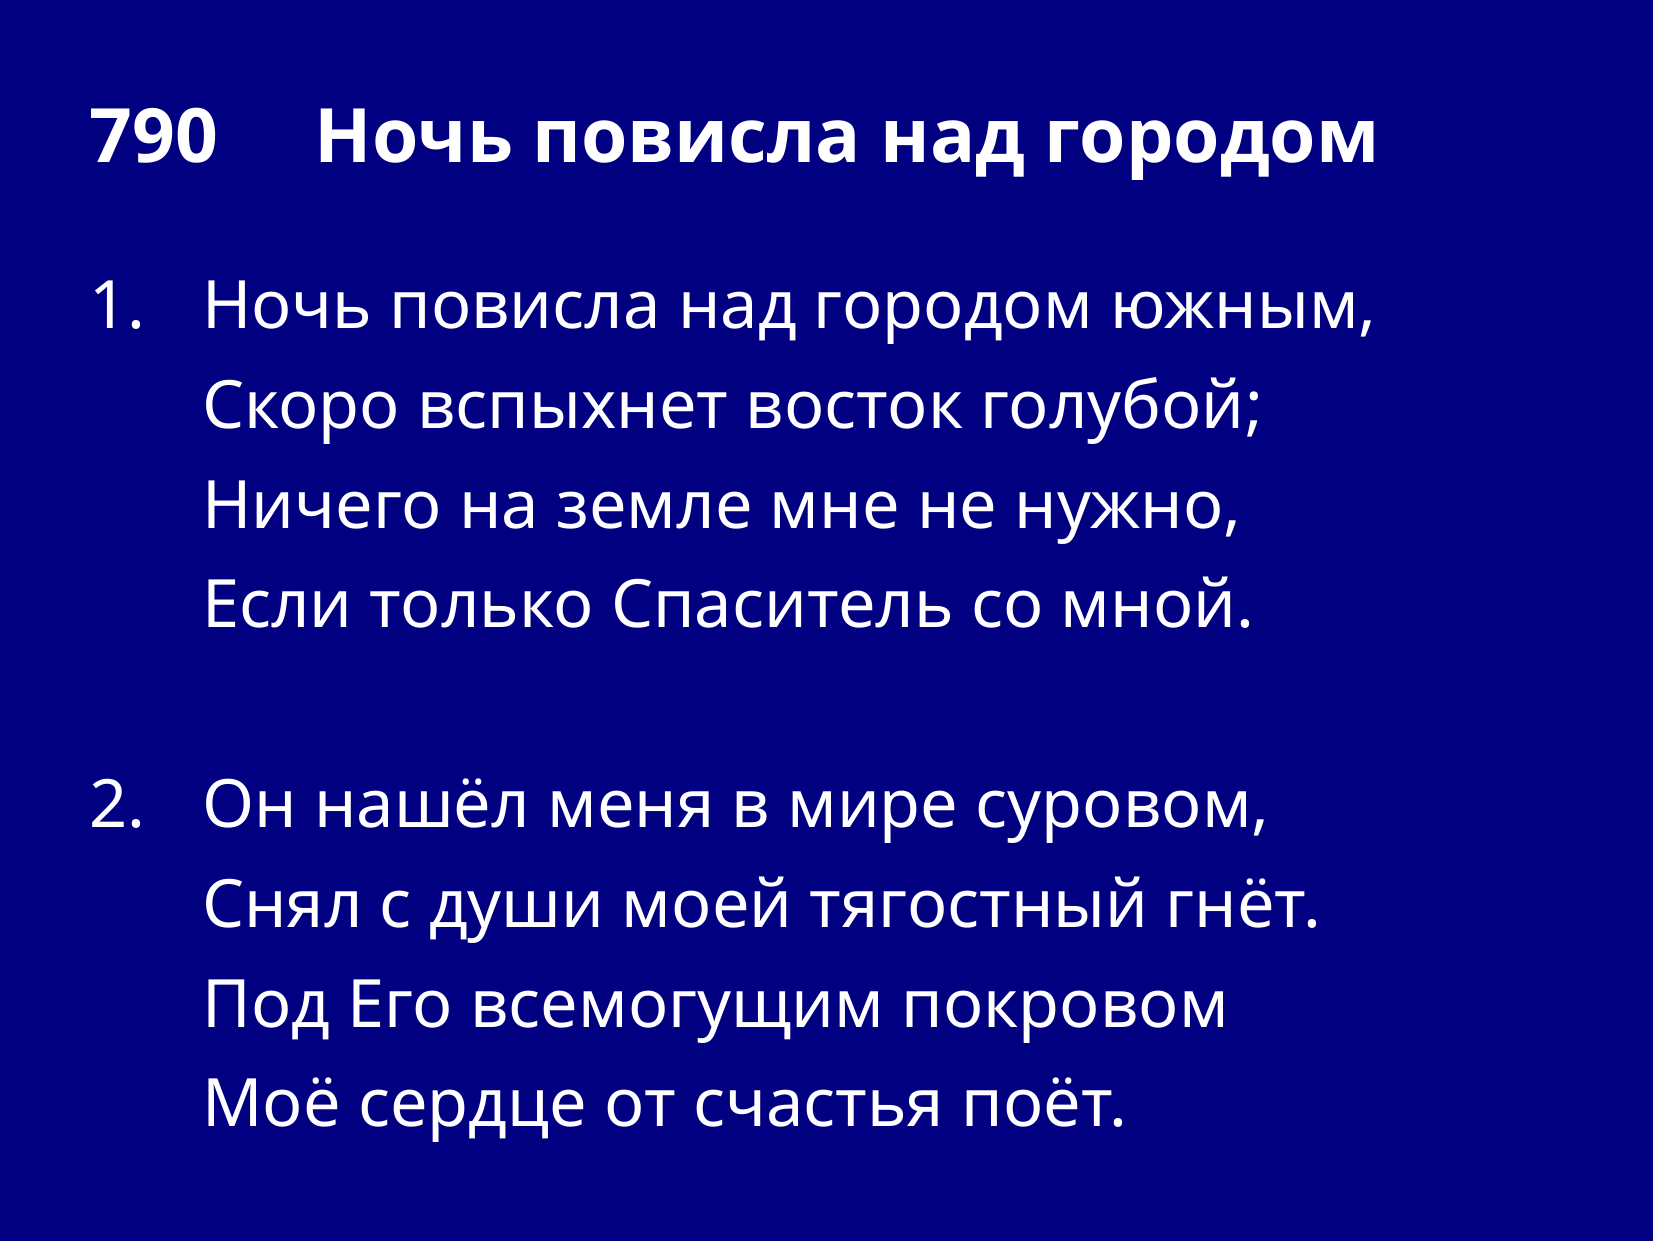

790	Ночь повисла над городом
1.	Ночь повисла над городом южным,
	Скоро вспыхнет восток голубой;
	Ничего на земле мне не нужно,
	Если только Спаситель со мной.
2.	Он нашёл меня в мире суровом,
	Снял с души моей тягостный гнёт.
	Под Его всемогущим покровом
	Моё сердце от счастья поёт.